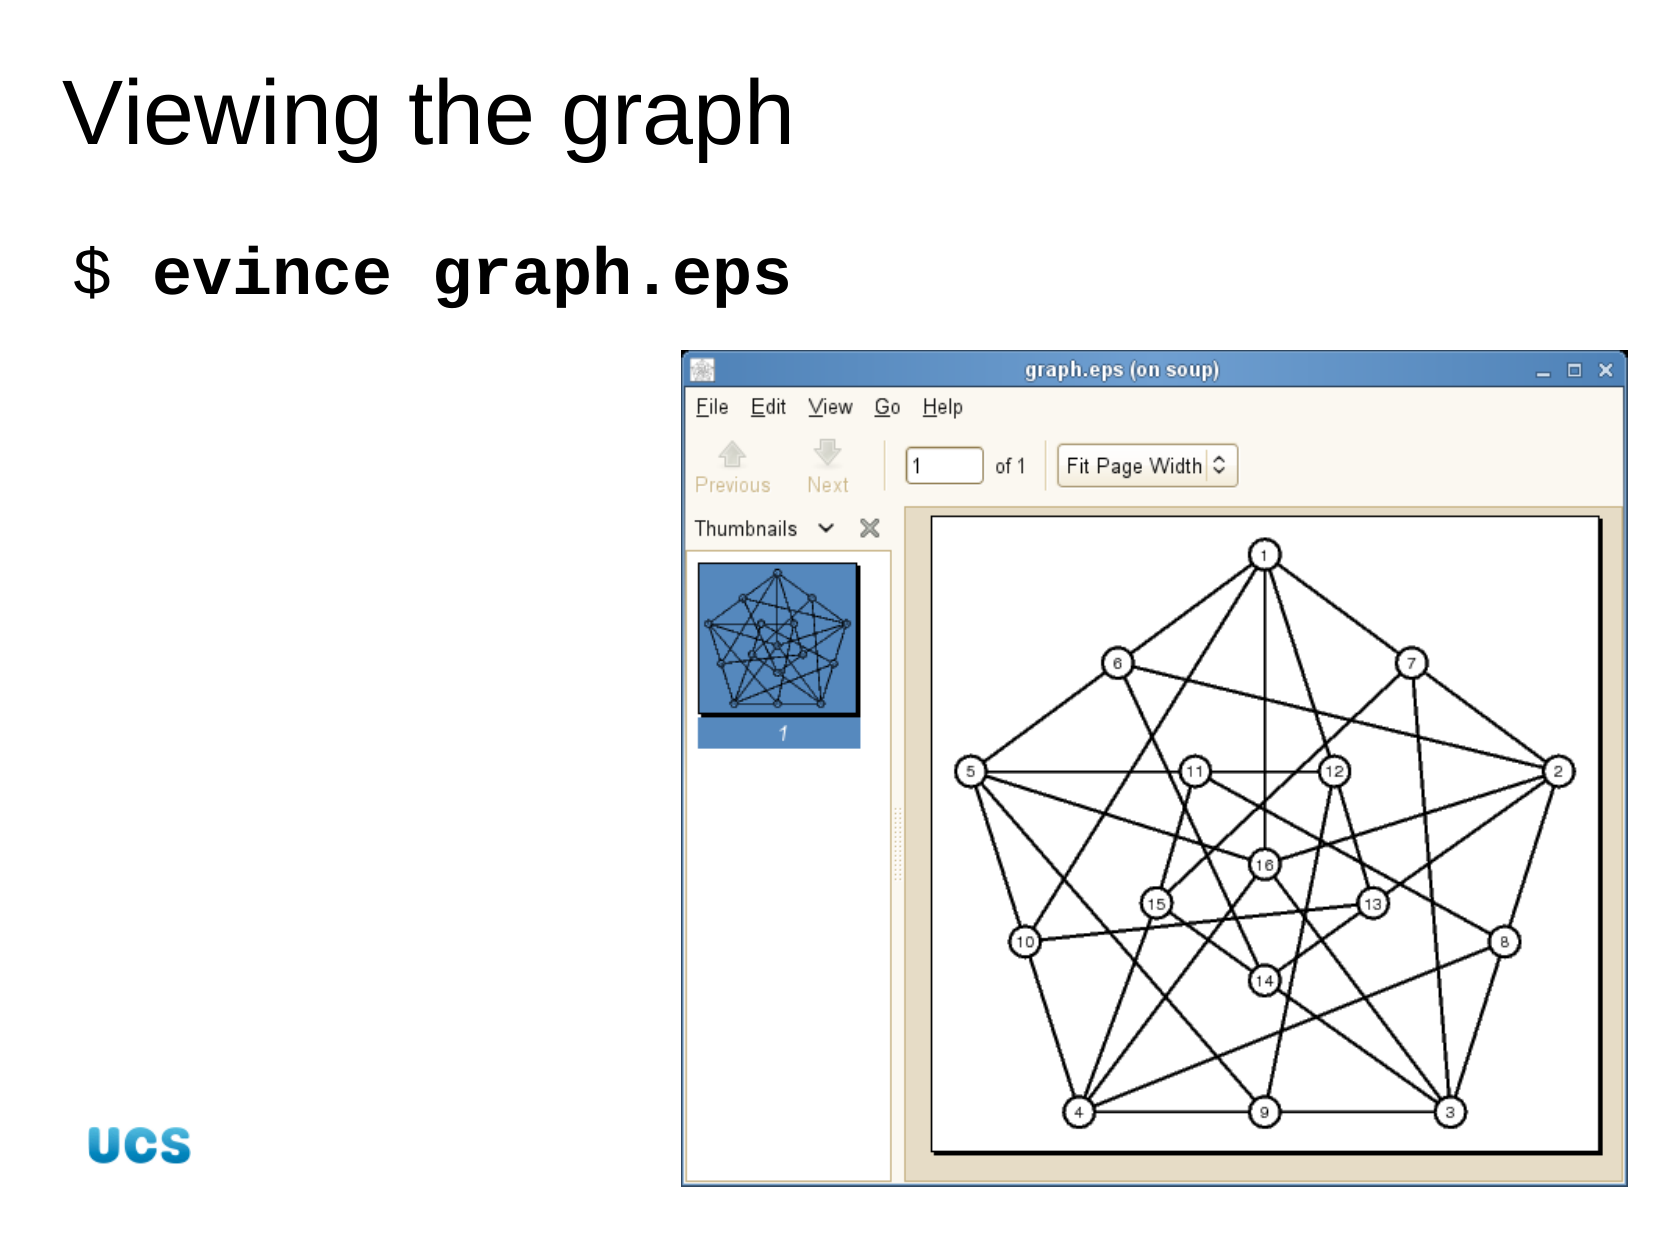

Viewing the graph
$ evince graph.eps
112